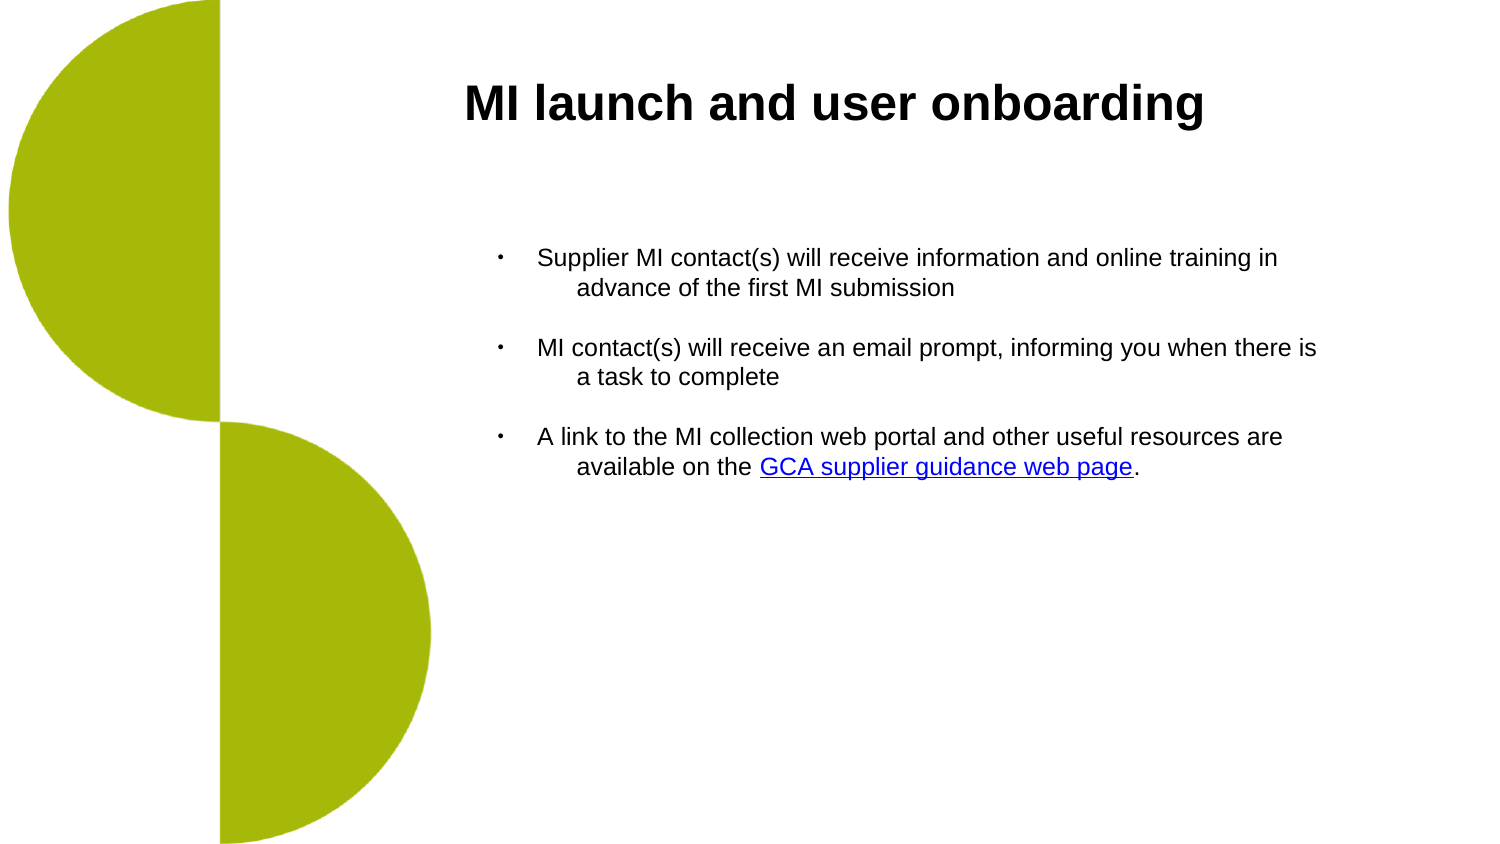

MI launch and user onboarding
# Supplier MI contact(s) will receive information and online training in advance of the first MI submission
MI contact(s) will receive an email prompt, informing you when there is a task to complete
A link to the MI collection web portal and other useful resources are available on the GCA supplier guidance web page.